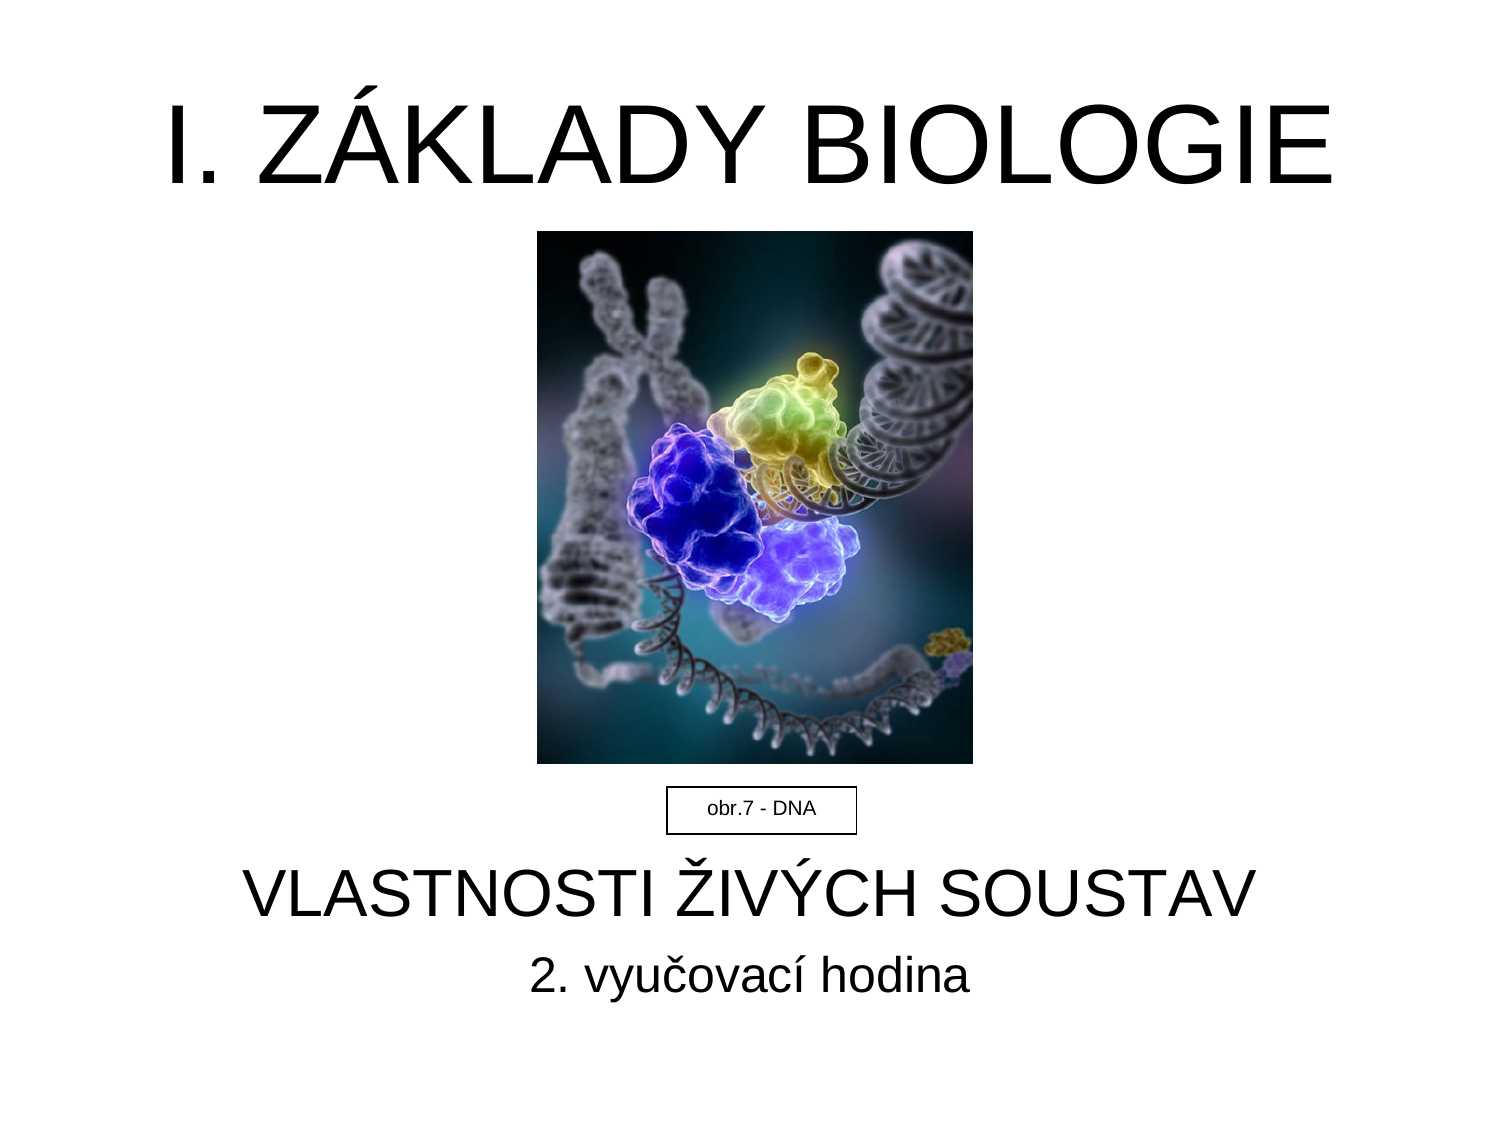

# I. ZÁKLADY BIOLOGIE
VLASTNOSTI ŽIVÝCH SOUSTAV
2. vyučovací hodina
obr.7 - DNA